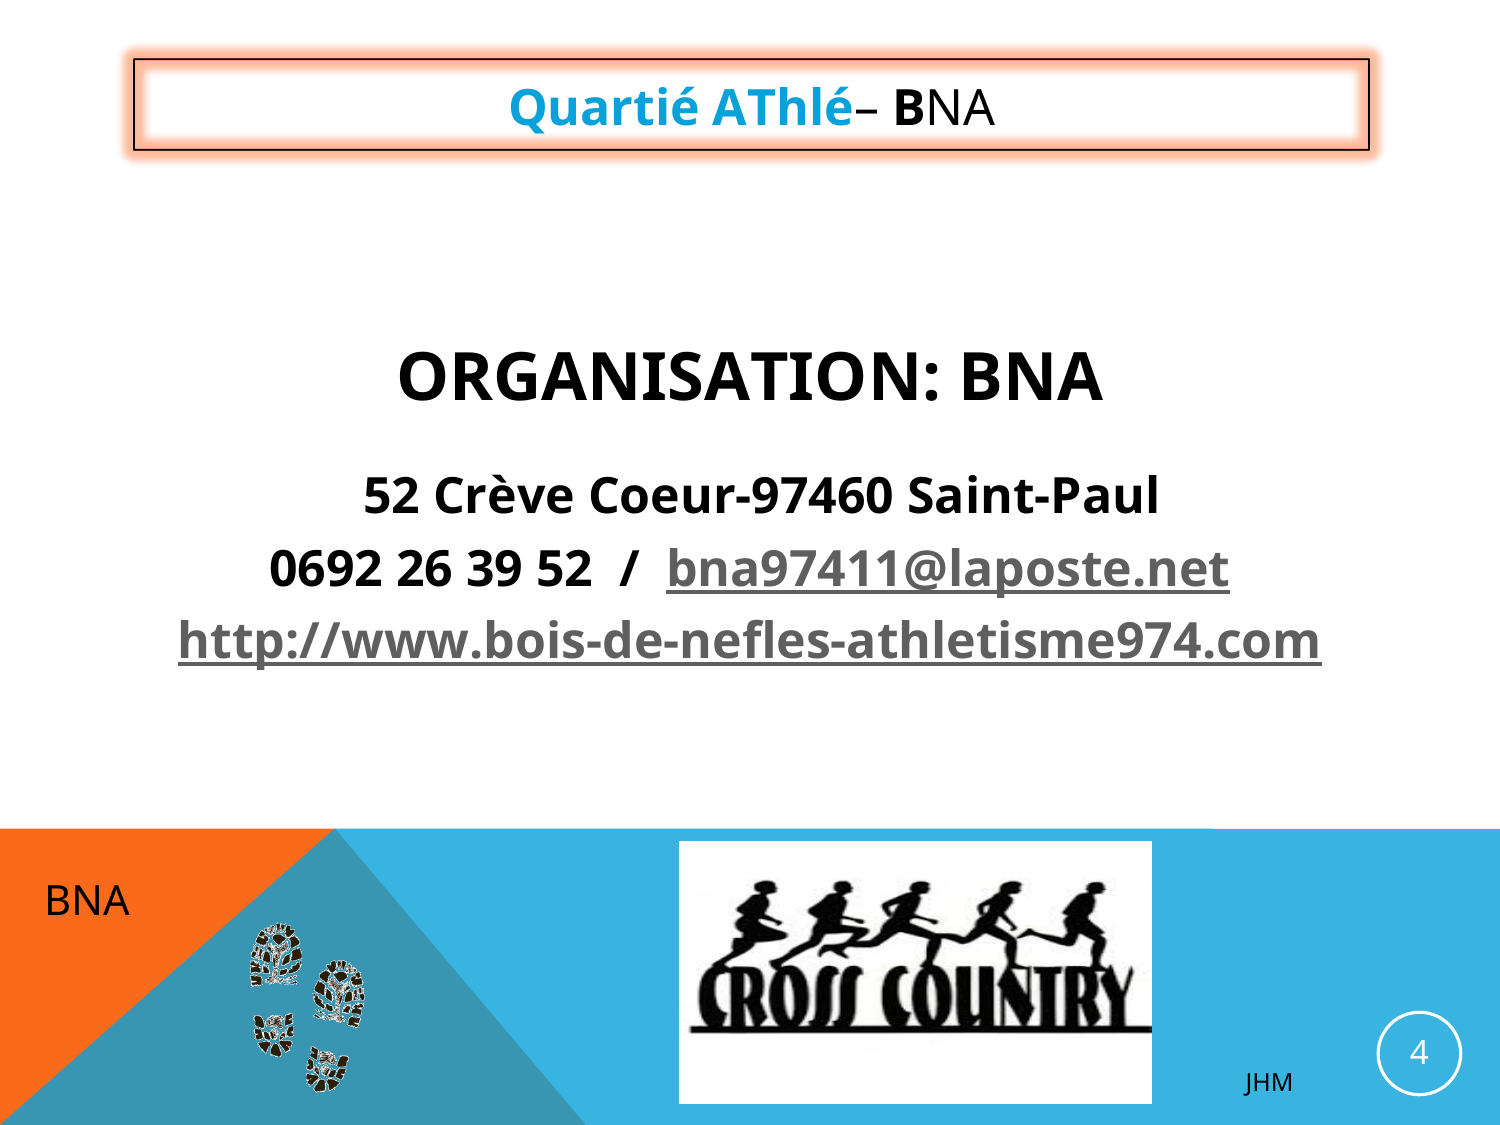

Quartié AThlé– BNA
ORGANISATION: BNA
 52 Crève Coeur-97460 Saint-Paul
0692 26 39 52 / bna97411@laposte.net
http://www.bois-de-nefles-athletisme974.com
BNA
JHM